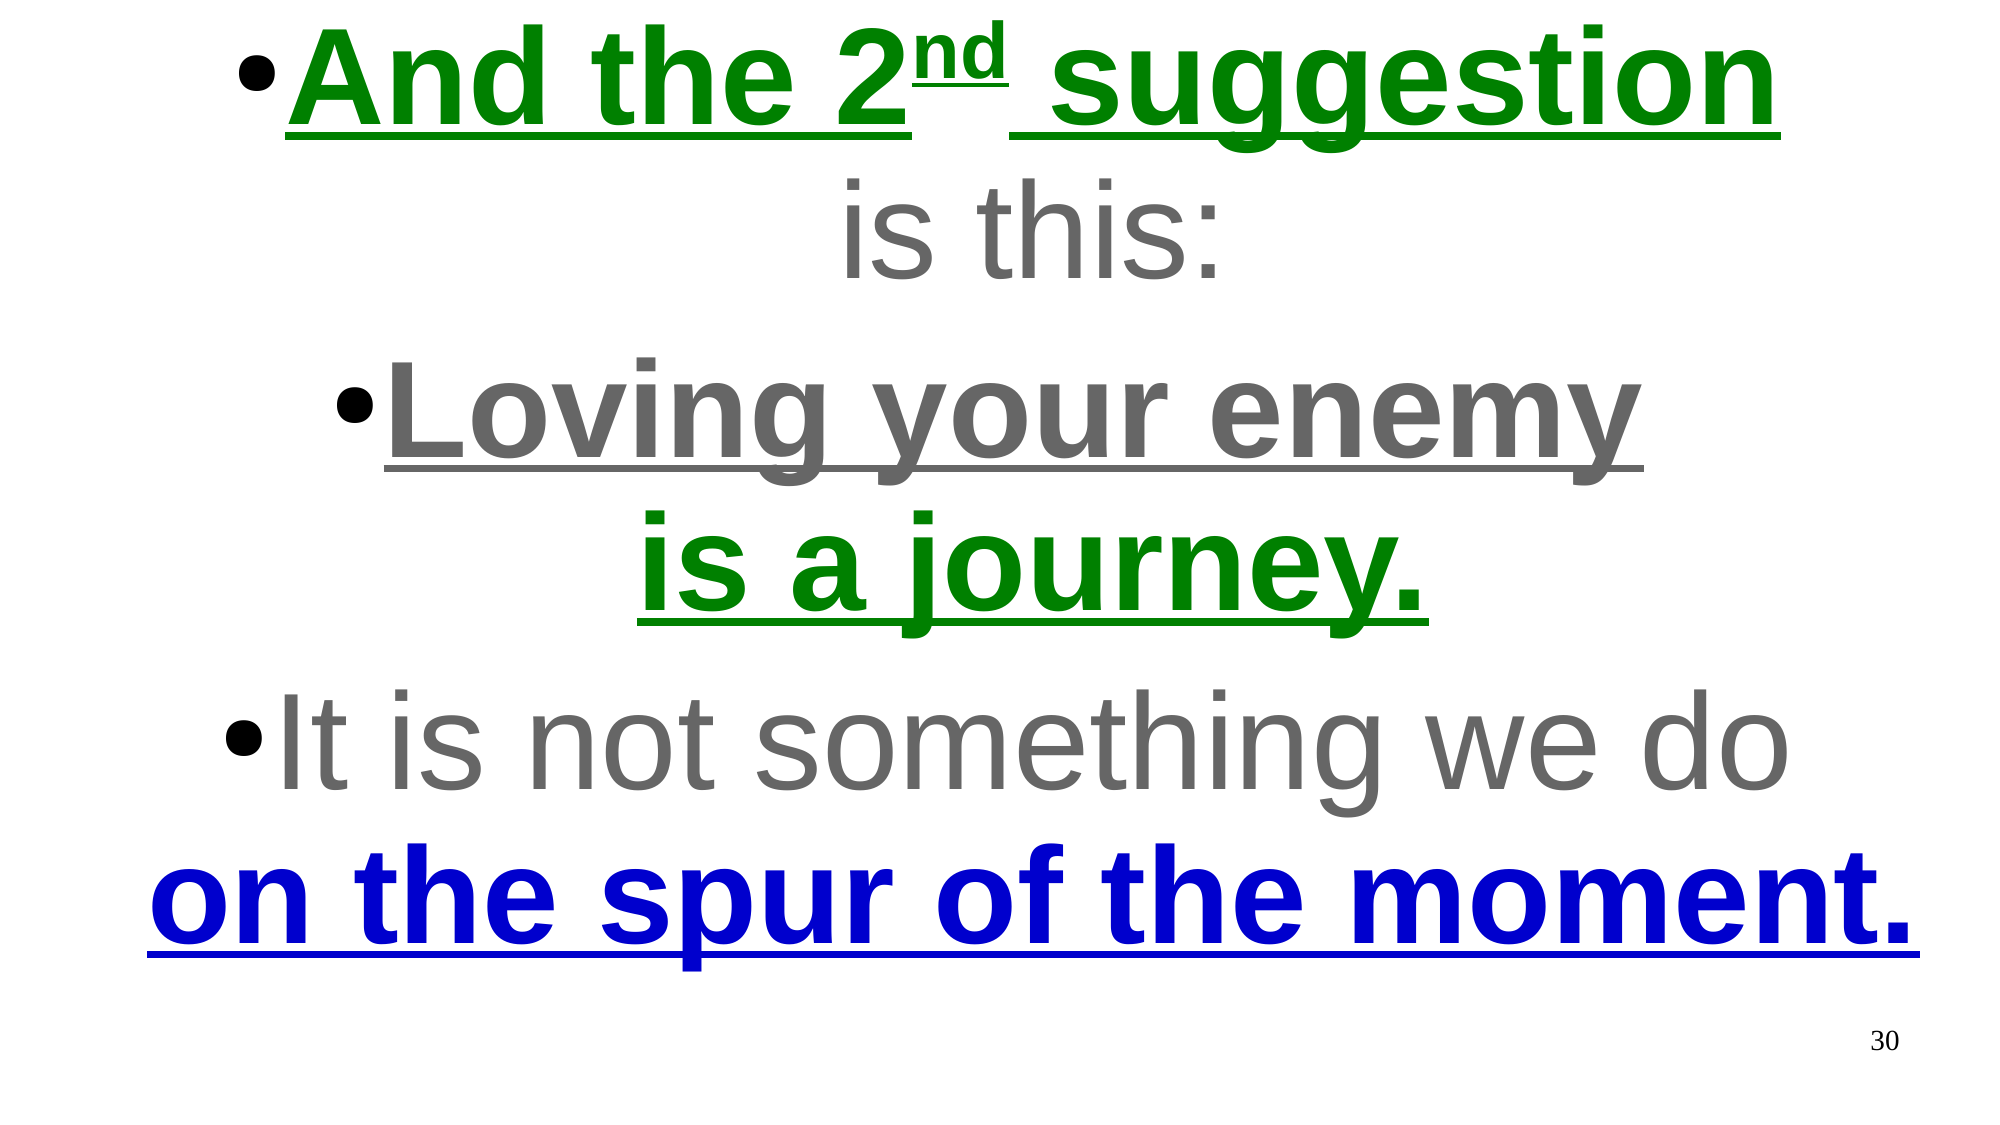

# And the 2nd suggestion is this:
Loving your enemy
is a journey.
It is not something we do
on the spur of the moment.
30